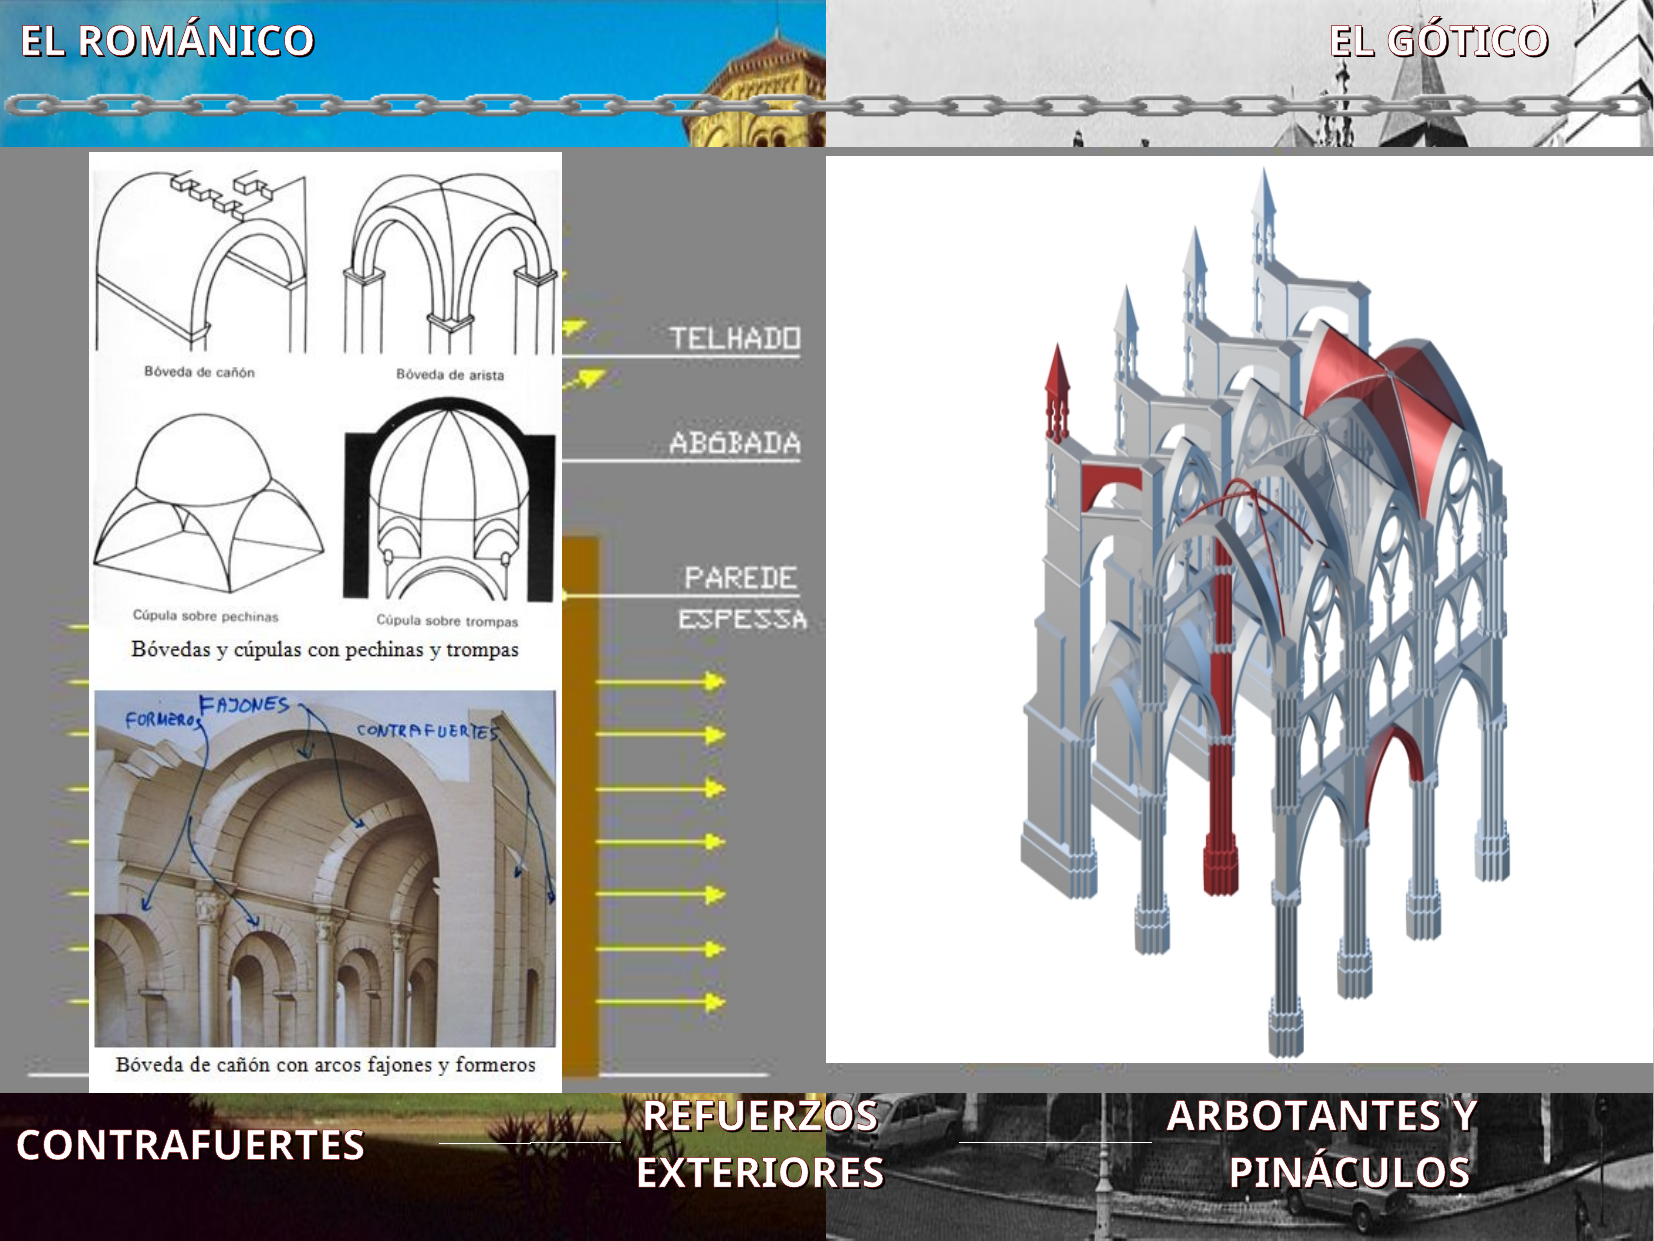

EL ROMÁNICO
EL GÓTICO
REFUERZOS
EXTERIORES
ARBOTANTES Y
 PINÁCULOS
CONTRAFUERTES